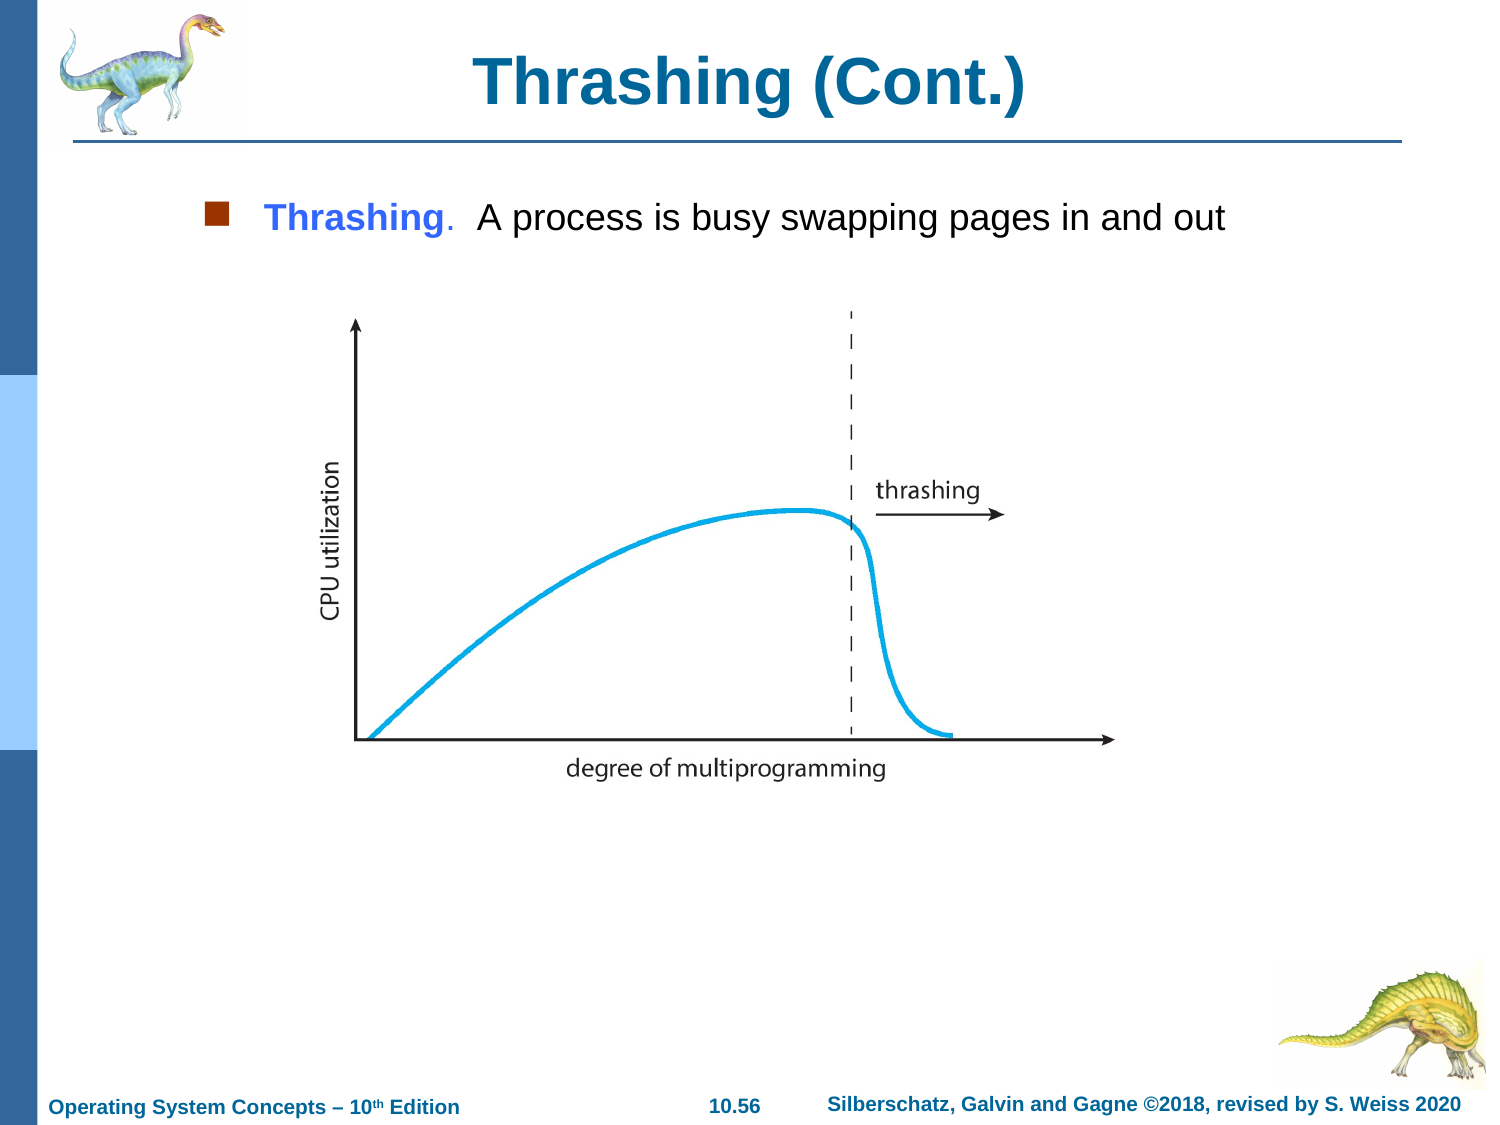

# Thrashing (Cont.)
Thrashing. A process is busy swapping pages in and out